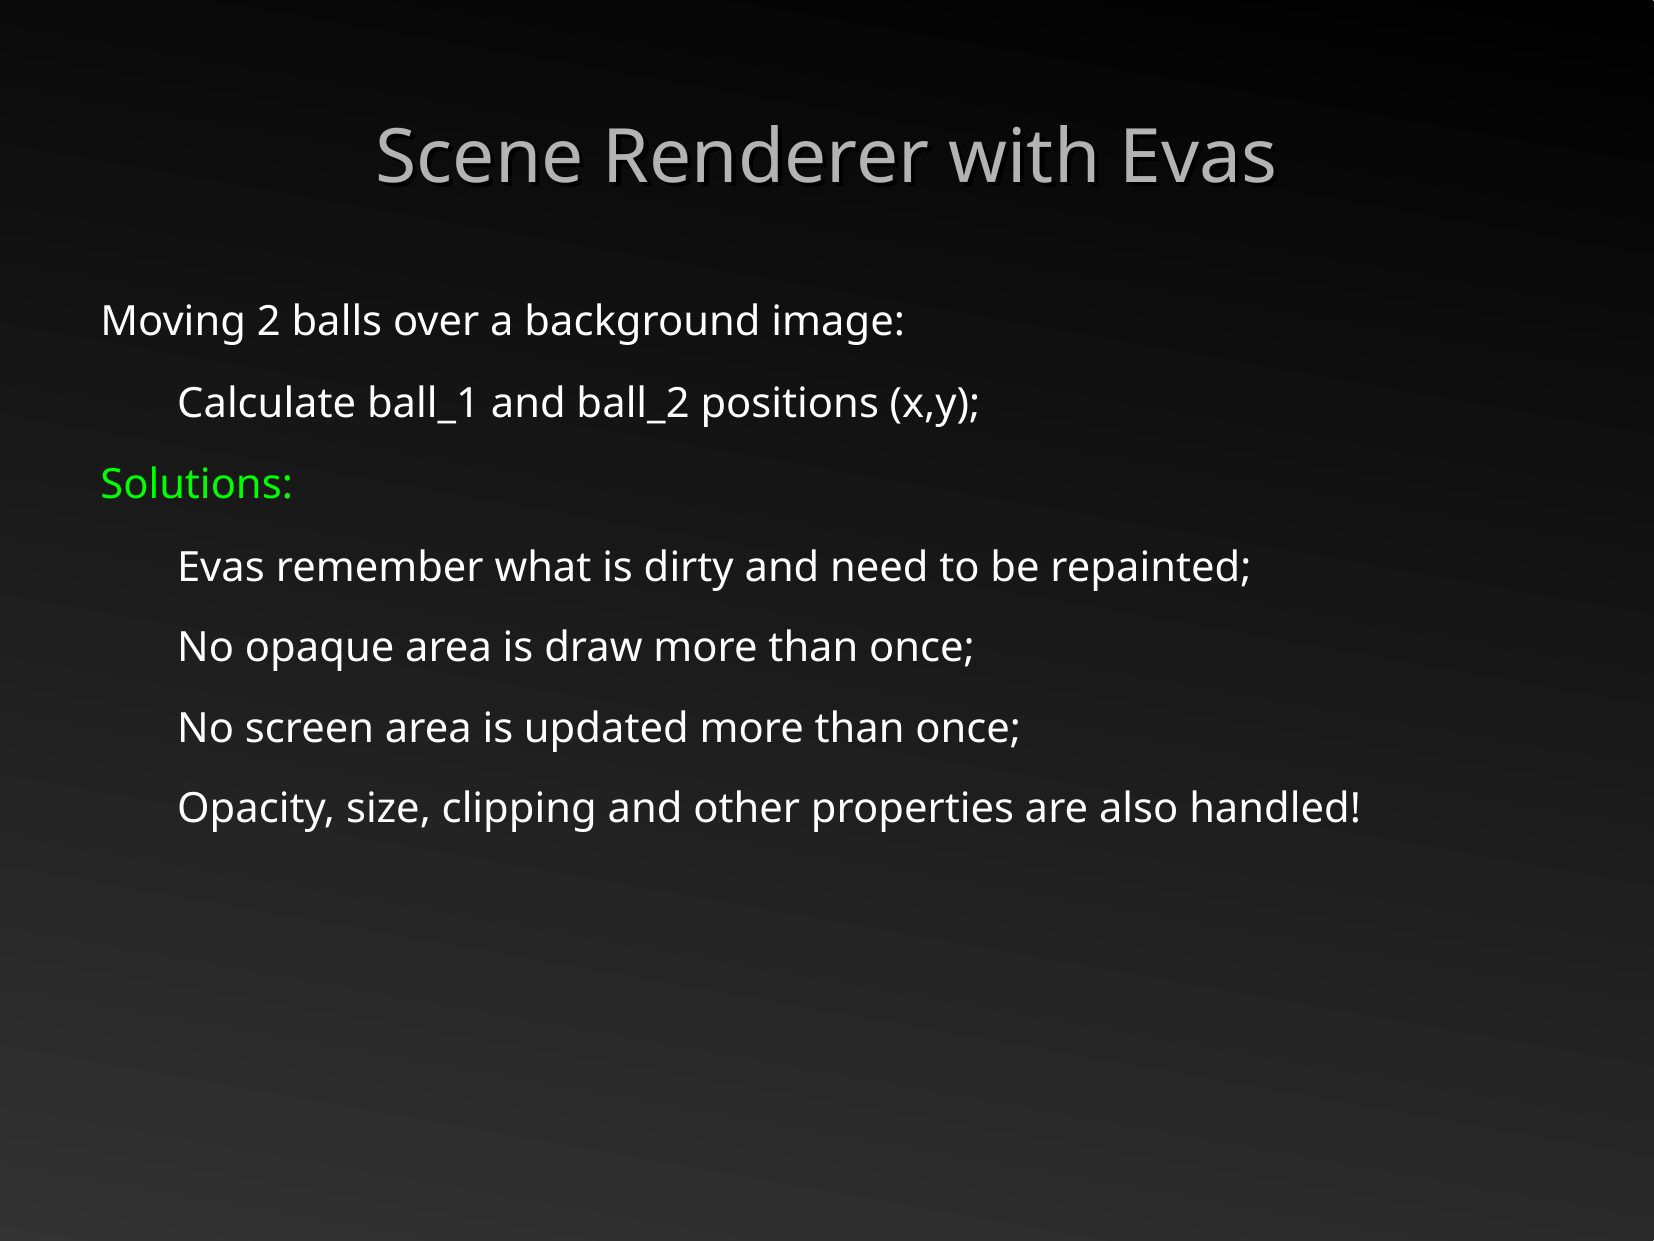

# Scene Renderer with Evas
Moving 2 balls over a background image:
Calculate ball_1 and ball_2 positions (x,y);
Solutions:
Evas remember what is dirty and need to be repainted;
No opaque area is draw more than once;
No screen area is updated more than once;
Opacity, size, clipping and other properties are also handled!